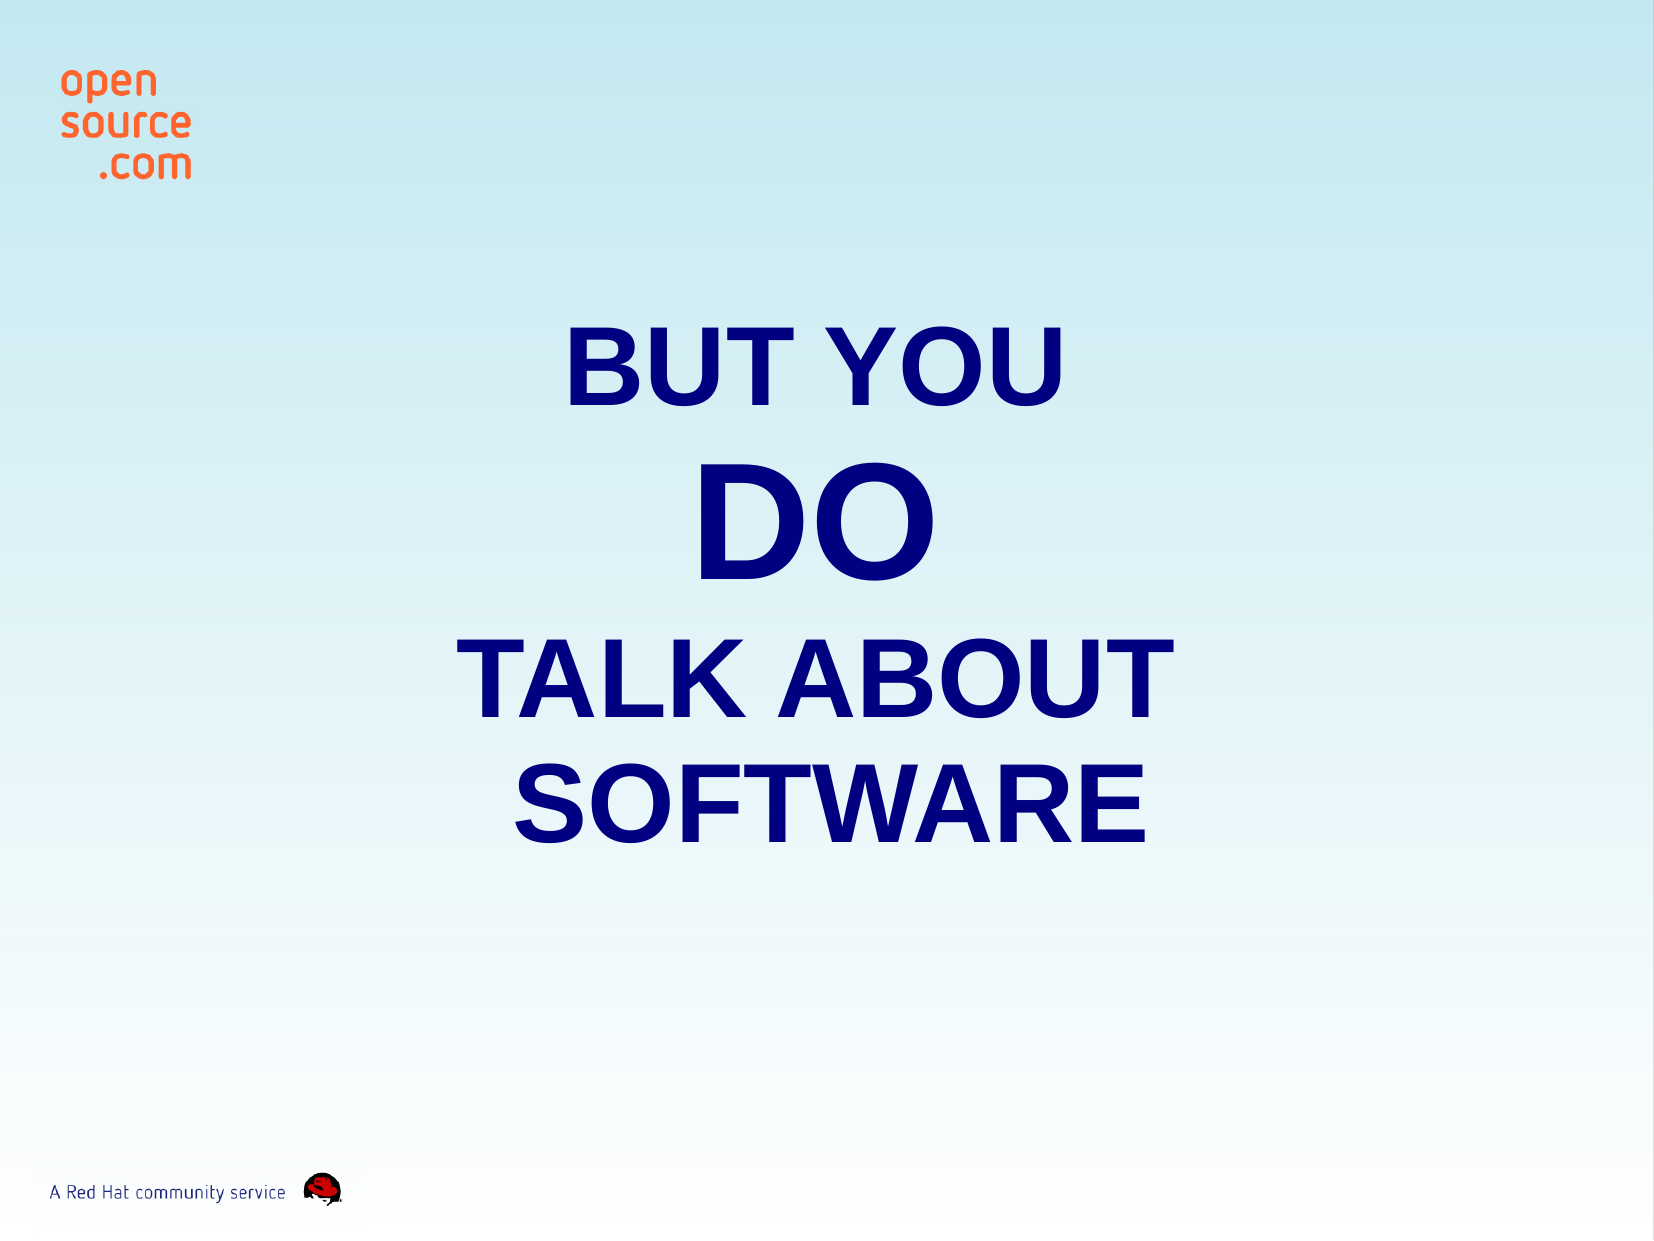

# BUT YOU DO TALK ABOUT SOFTWARE